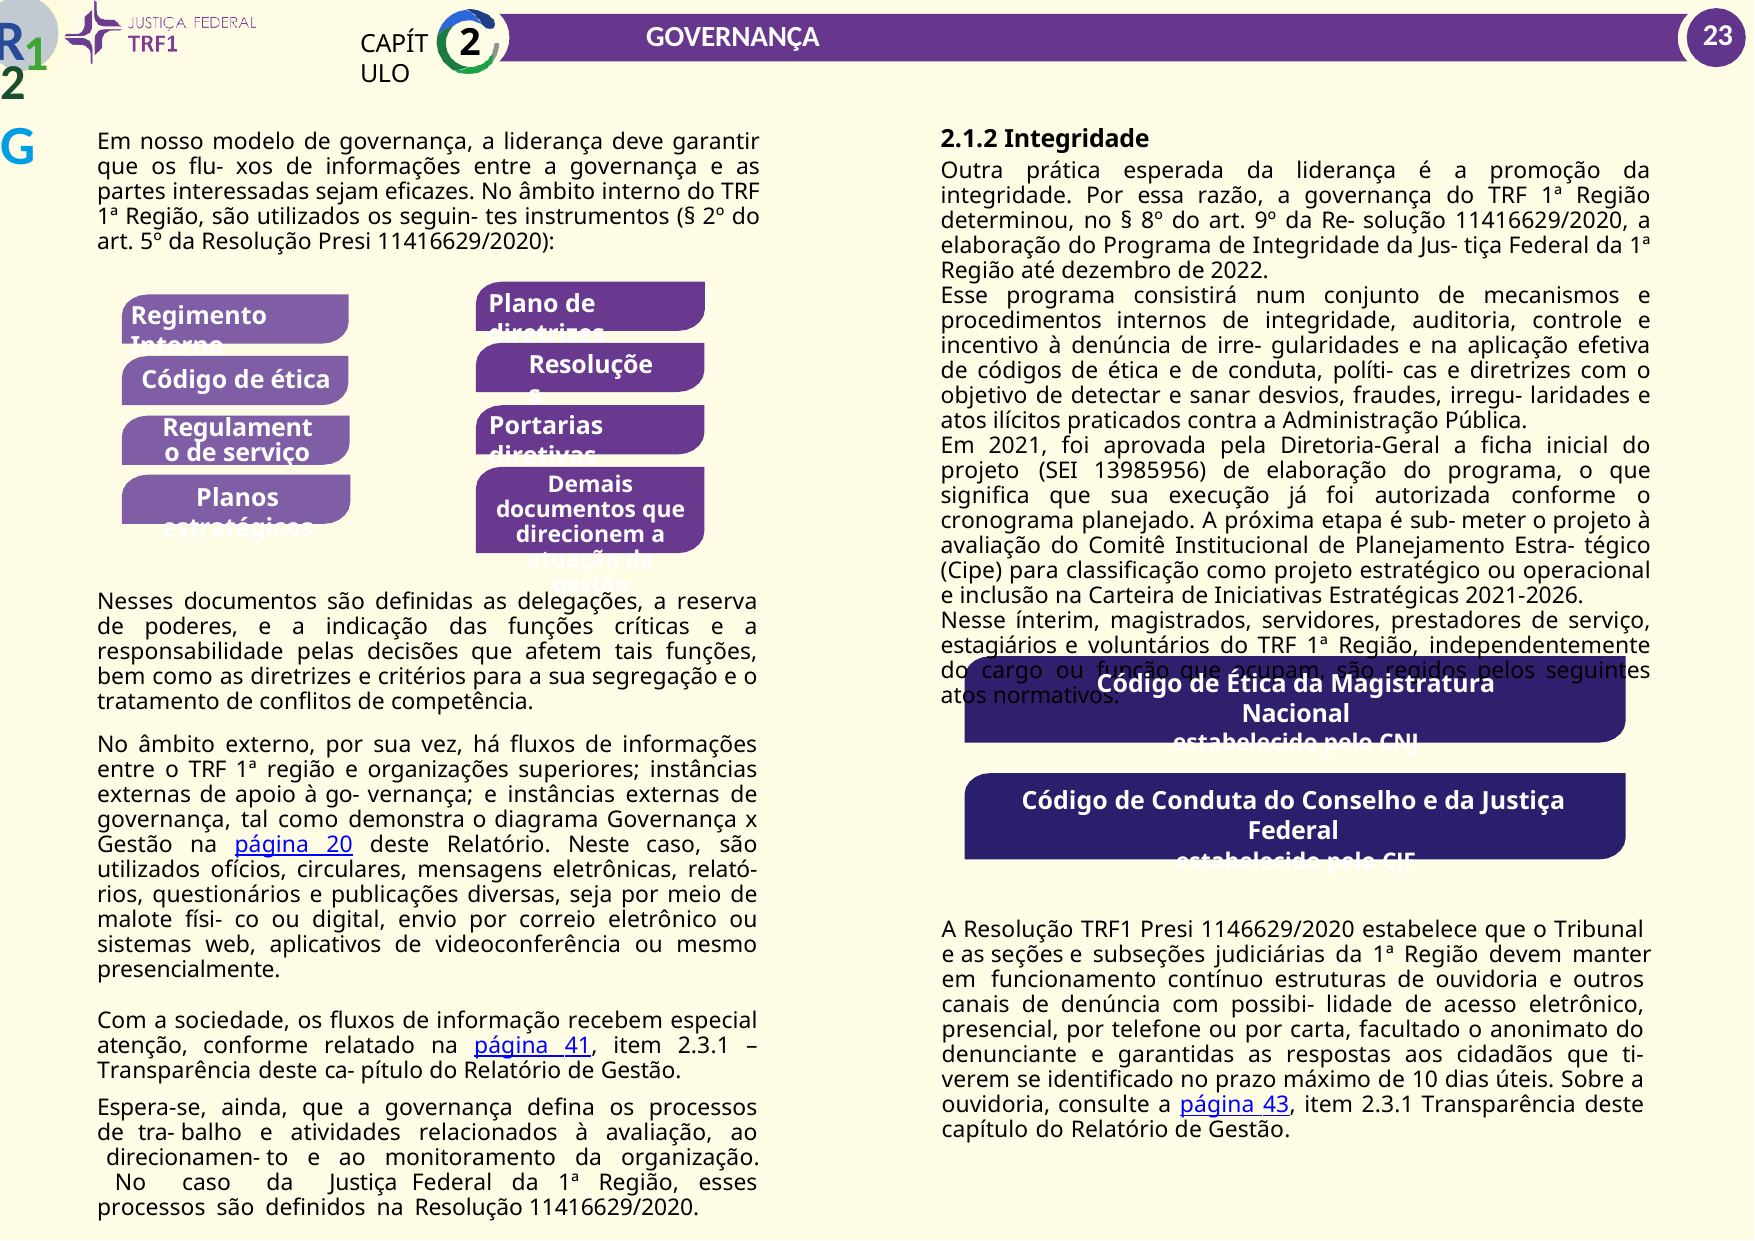

R
2G
23
GOVERNANÇA
2
1
CAPÍTULO
2.1.2 Integridade
Outra prática esperada da liderança é a promoção da integridade. Por essa razão, a governança do TRF 1ª Região determinou, no § 8º do art. 9º da Re- solução 11416629/2020, a elaboração do Programa de Integridade da Jus- tiça Federal da 1ª Região até dezembro de 2022.
Esse programa consistirá num conjunto de mecanismos e procedimentos internos de integridade, auditoria, controle e incentivo à denúncia de irre- gularidades e na aplicação efetiva de códigos de ética e de conduta, políti- cas e diretrizes com o objetivo de detectar e sanar desvios, fraudes, irregu- laridades e atos ilícitos praticados contra a Administração Pública.
Em 2021, foi aprovada pela Diretoria-Geral a ficha inicial do projeto (SEI 13985956) de elaboração do programa, o que significa que sua execução já foi autorizada conforme o cronograma planejado. A próxima etapa é sub- meter o projeto à avaliação do Comitê Institucional de Planejamento Estra- tégico (Cipe) para classificação como projeto estratégico ou operacional e inclusão na Carteira de Iniciativas Estratégicas 2021-2026.
Nesse ínterim, magistrados, servidores, prestadores de serviço, estagiários e voluntários do TRF 1ª Região, independentemente do cargo ou função que ocupam, são regidos pelos seguintes atos normativos:
Em nosso modelo de governança, a liderança deve garantir que os flu- xos de informações entre a governança e as partes interessadas sejam eficazes. No âmbito interno do TRF 1ª Região, são utilizados os seguin- tes instrumentos (§ 2º do art. 5º da Resolução Presi 11416629/2020):
Plano de diretrizes
Regimento Interno
Resoluções
Código de ética
Regulamento de serviço
Planos estratégicos
Portarias diretivas
Demais documentos que direcionem a atuação da gestão
Nesses documentos são definidas as delegações, a reserva de poderes, e a indicação das funções críticas e a responsabilidade pelas decisões que afetem tais funções, bem como as diretrizes e critérios para a sua segregação e o tratamento de conflitos de competência.
No âmbito externo, por sua vez, há fluxos de informações entre o TRF 1ª região e organizações superiores; instâncias externas de apoio à go- vernança; e instâncias externas de governança, tal como demonstra o diagrama Governança x Gestão na página 20 deste Relatório. Neste caso, são utilizados ofícios, circulares, mensagens eletrônicas, relató- rios, questionários e publicações diversas, seja por meio de malote físi- co ou digital, envio por correio eletrônico ou sistemas web, aplicativos de videoconferência ou mesmo presencialmente.
Com a sociedade, os fluxos de informação recebem especial atenção, conforme relatado na página 41, item 2.3.1 – Transparência deste ca- pítulo do Relatório de Gestão.
Espera-se, ainda, que a governança defina os processos de tra- balho e atividades relacionados à avaliação, ao direcionamen- to e ao monitoramento da organização. No caso da Justiça Federal da 1ª Região, esses processos são definidos na Resolução 11416629/2020.
Código de Ética da Magistratura Nacional
estabelecido pelo CNJ
Código de Conduta do Conselho e da Justiça Federal
estabelecido pelo CJF
A Resolução TRF1 Presi 1146629/2020 estabelece que o Tribunal e as seções e subseções judiciárias da 1ª Região devem manter em funcionamento contínuo estruturas de ouvidoria e outros canais de denúncia com possibi- lidade de acesso eletrônico, presencial, por telefone ou por carta, facultado o anonimato do denunciante e garantidas as respostas aos cidadãos que ti- verem se identificado no prazo máximo de 10 dias úteis. Sobre a ouvidoria, consulte a página 43, item 2.3.1 Transparência deste capítulo do Relatório de Gestão.